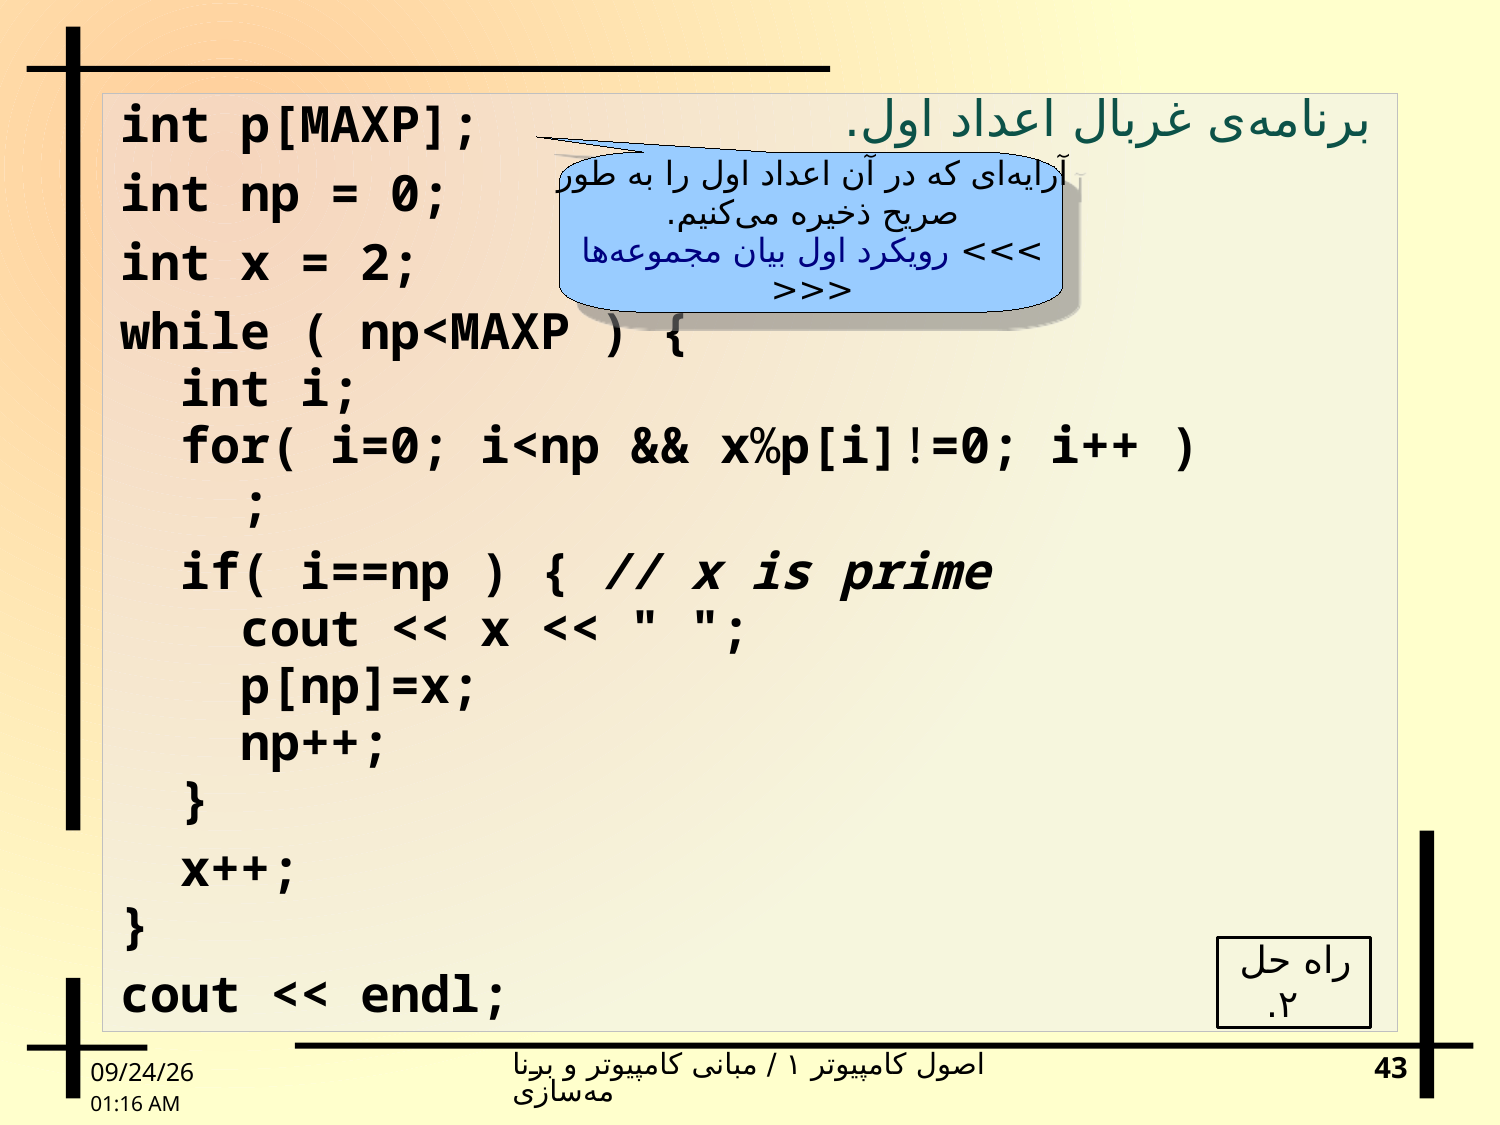

# برنامه‌ی غربال اعداد اول.
int p[MAXP];
int np = 0;
int x = 2;
while ( np<MAXP ) {
 int i;
 for( i=0; i<np && x%p[i]!=0; i++ )
 ;
 if( i==np ) { // x is prime
 cout << x << " ";
 p[np]=x;
 np++;
 }
 x++;
}
cout << endl;
آرایه‌ای که در آن اعداد اول را به طور صریح ذخیره می‌کنیم.
>>> رویکرد اول بیان مجموعه‌ها <<<
راه حل ۲.
اصول کامپیوتر ۱ / مبانی کامپیوتر و برنامه‌سازی
43